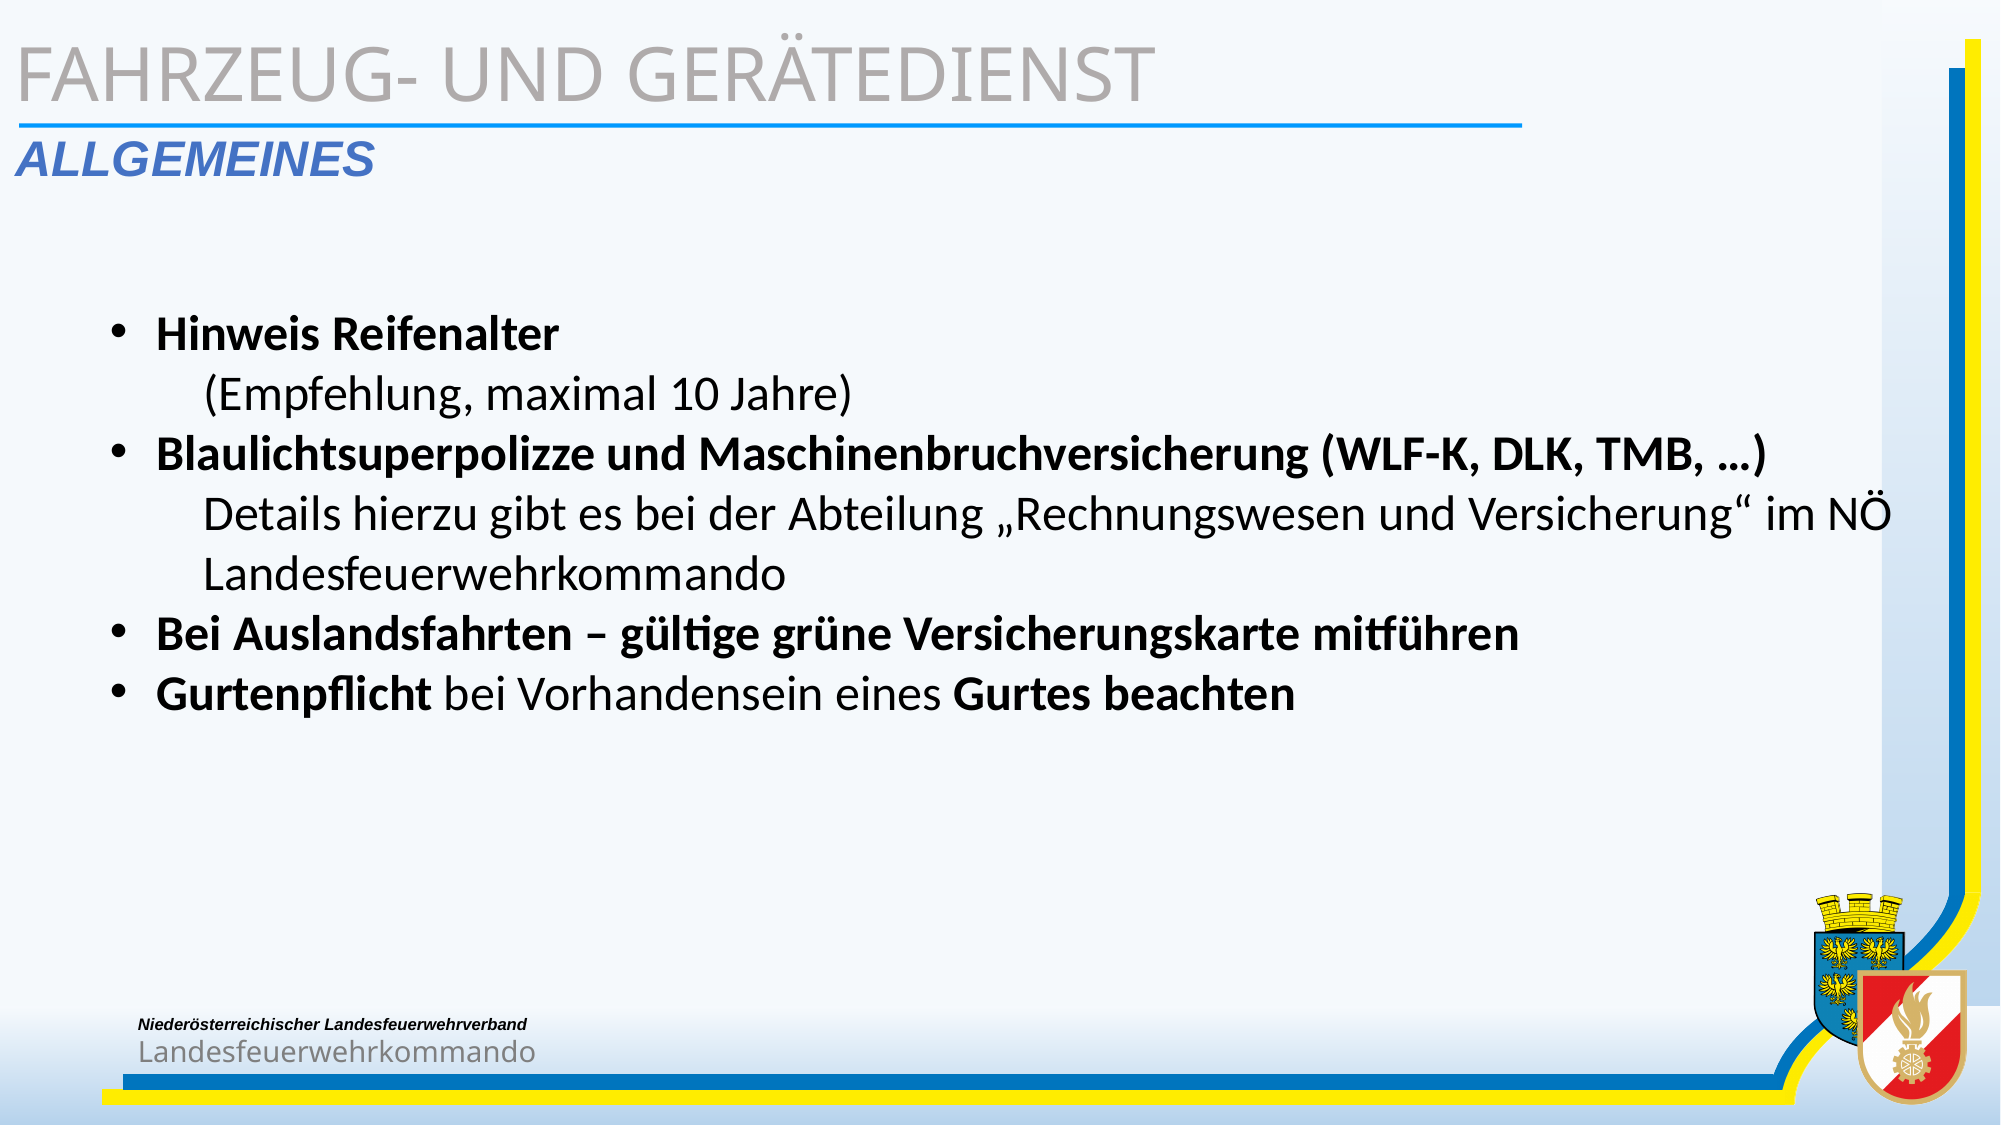

FAHRZEUG- UND GERÄTEDIENST
ALLGEMEINES
Hinweis Reifenalter
(Empfehlung, maximal 10 Jahre)
Blaulichtsuperpolizze und Maschinenbruchversicherung (WLF-K, DLK, TMB, …)
Details hierzu gibt es bei der Abteilung „Rechnungswesen und Versicherung“ im NÖ Landesfeuerwehrkommando
Bei Auslandsfahrten – gültige grüne Versicherungskarte mitführen
Gurtenpflicht bei Vorhandensein eines Gurtes beachten